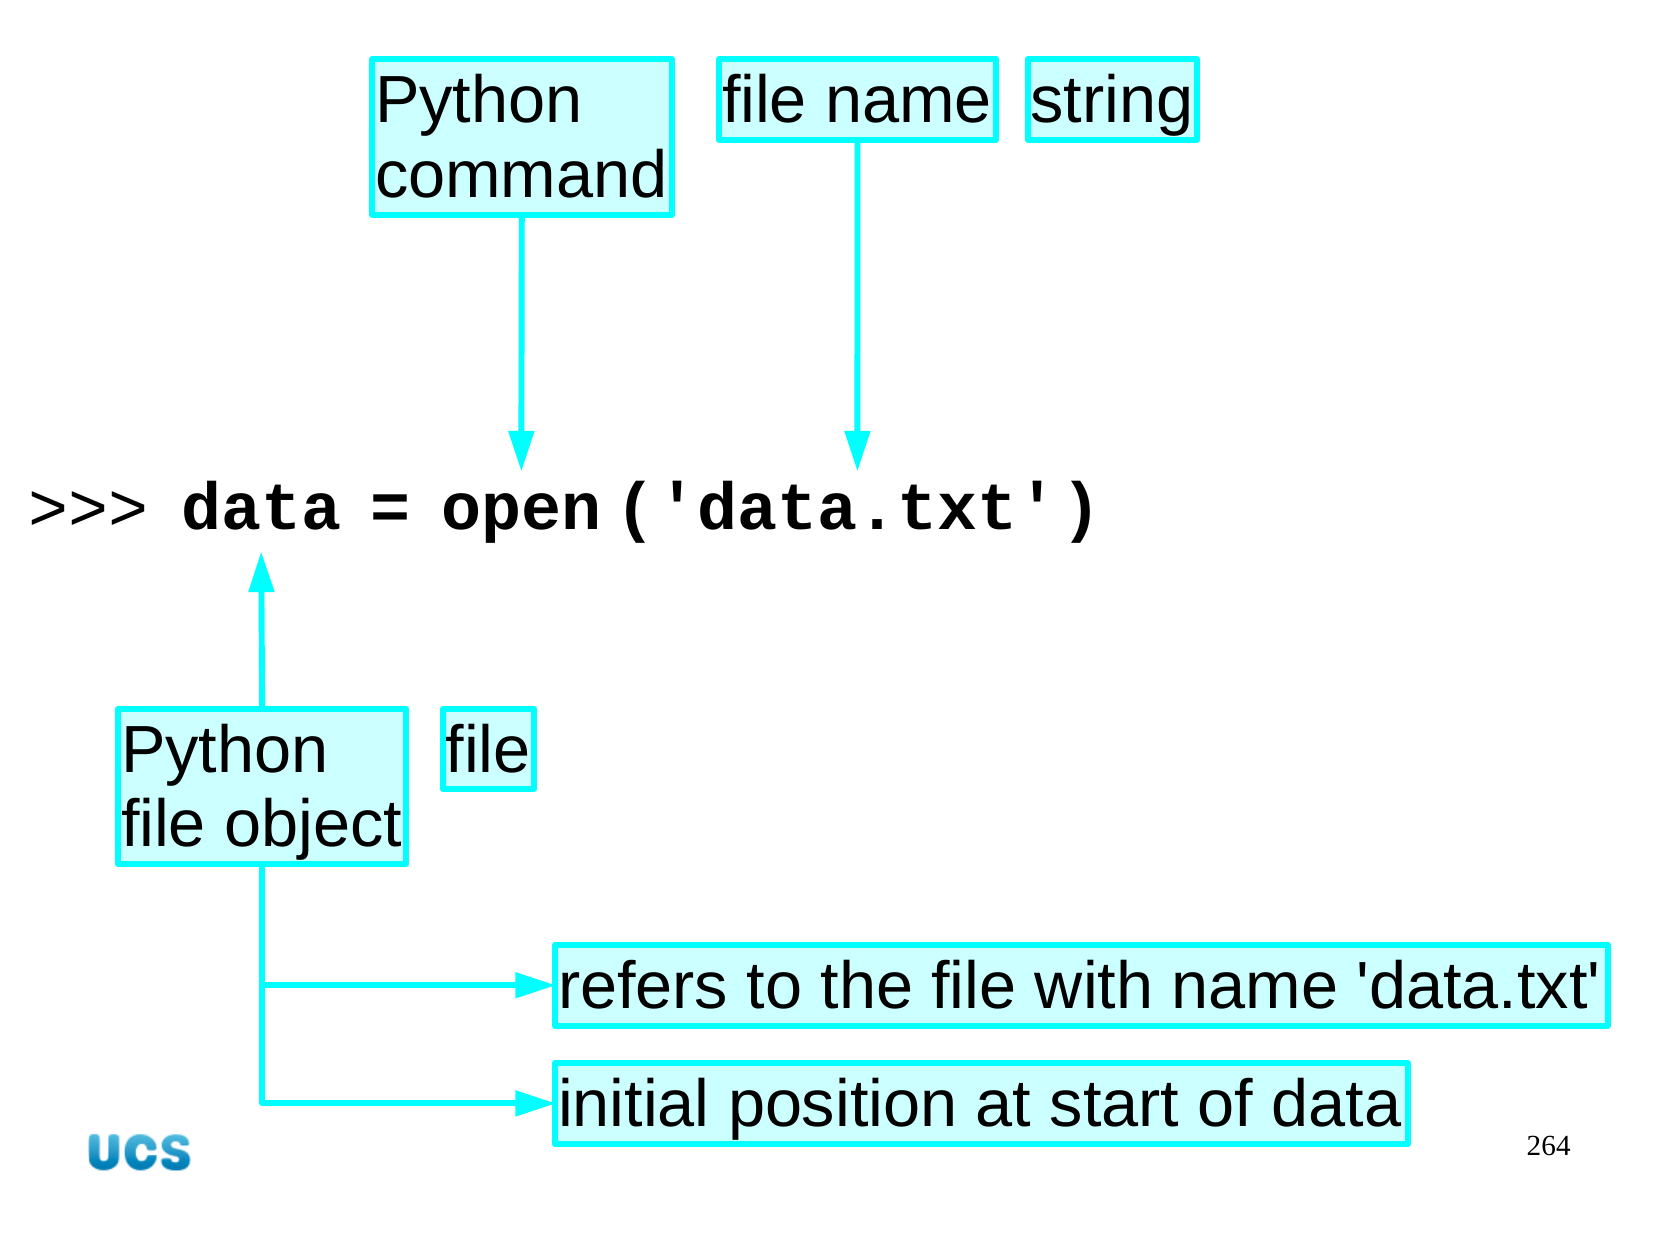

Python
command
file name
string
data
=
open
(
'data.txt'
)
>>>
Python
file object
file
refers to the file with name 'data.txt'
initial position at start of data
264